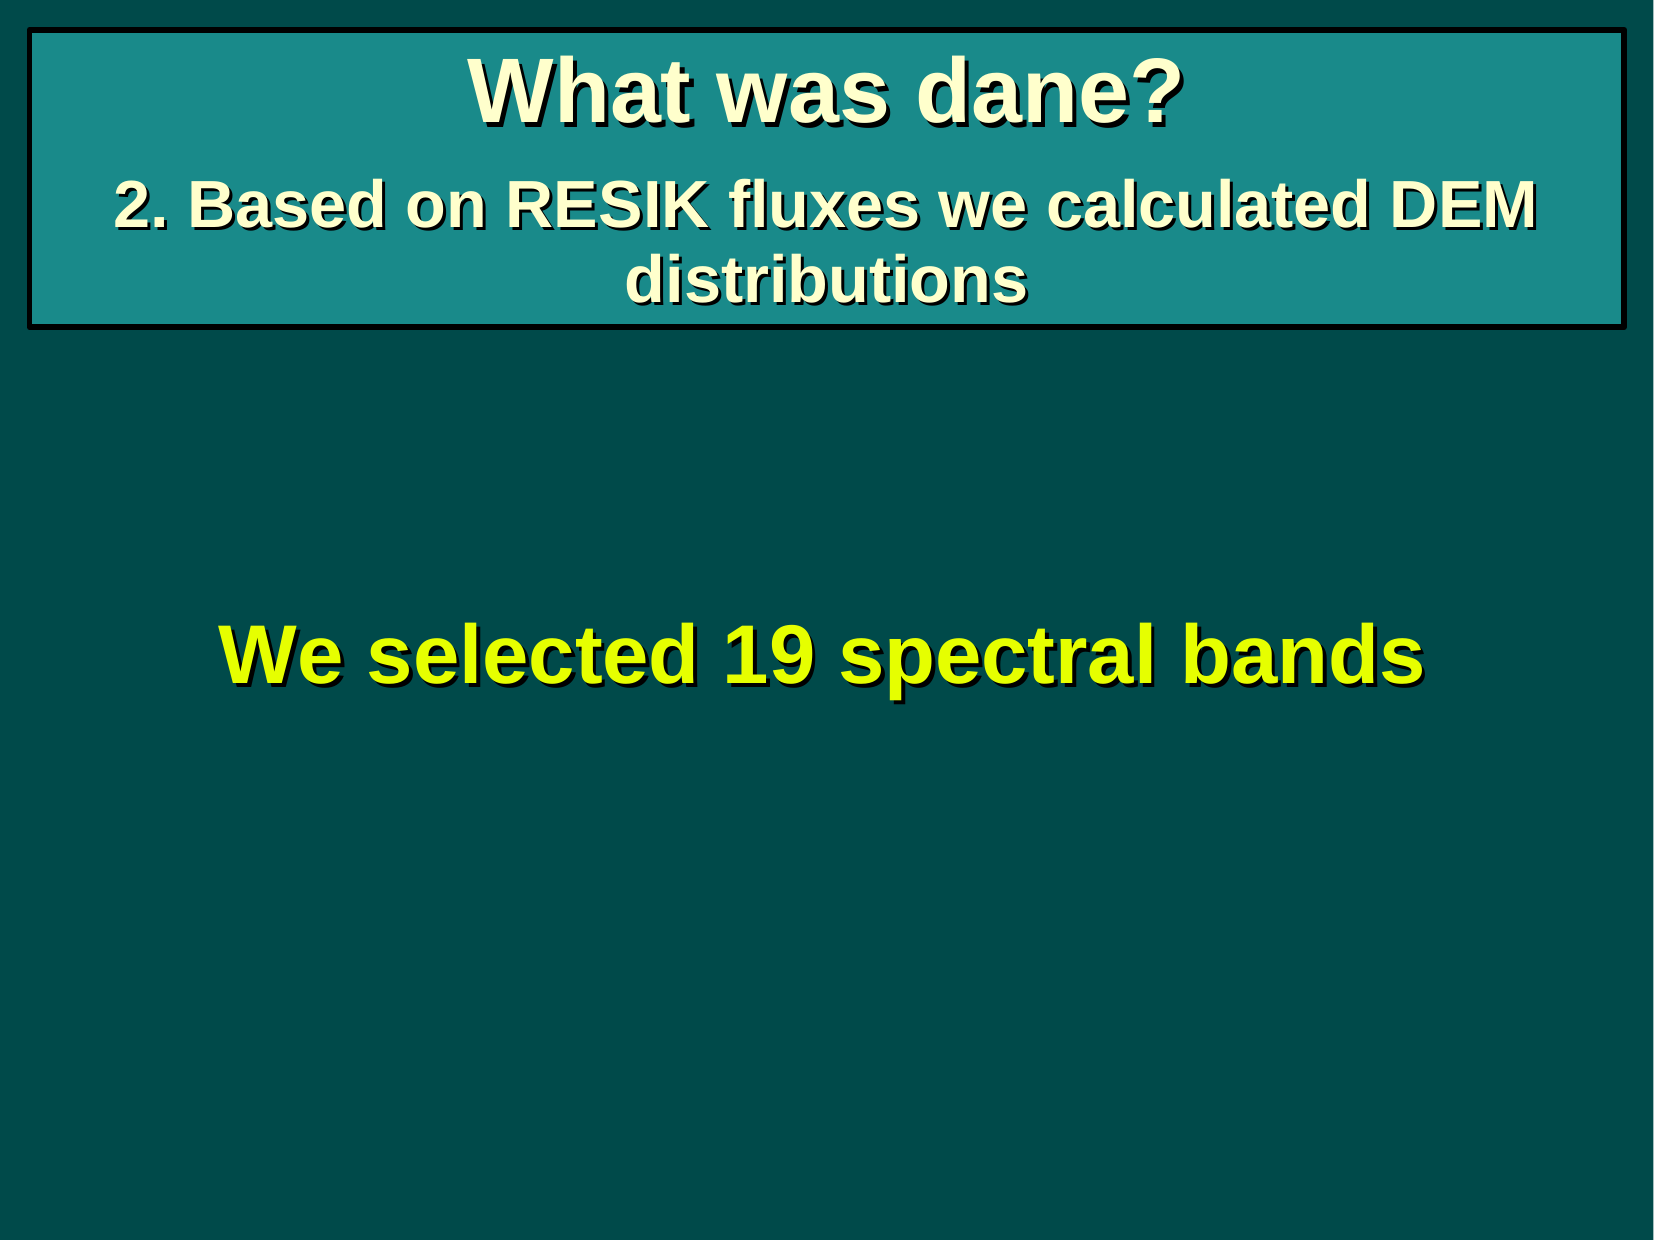

What was dane?
2. Based on RESIK fluxes we calculated DEM distributions
 We selected 19 spectral bands